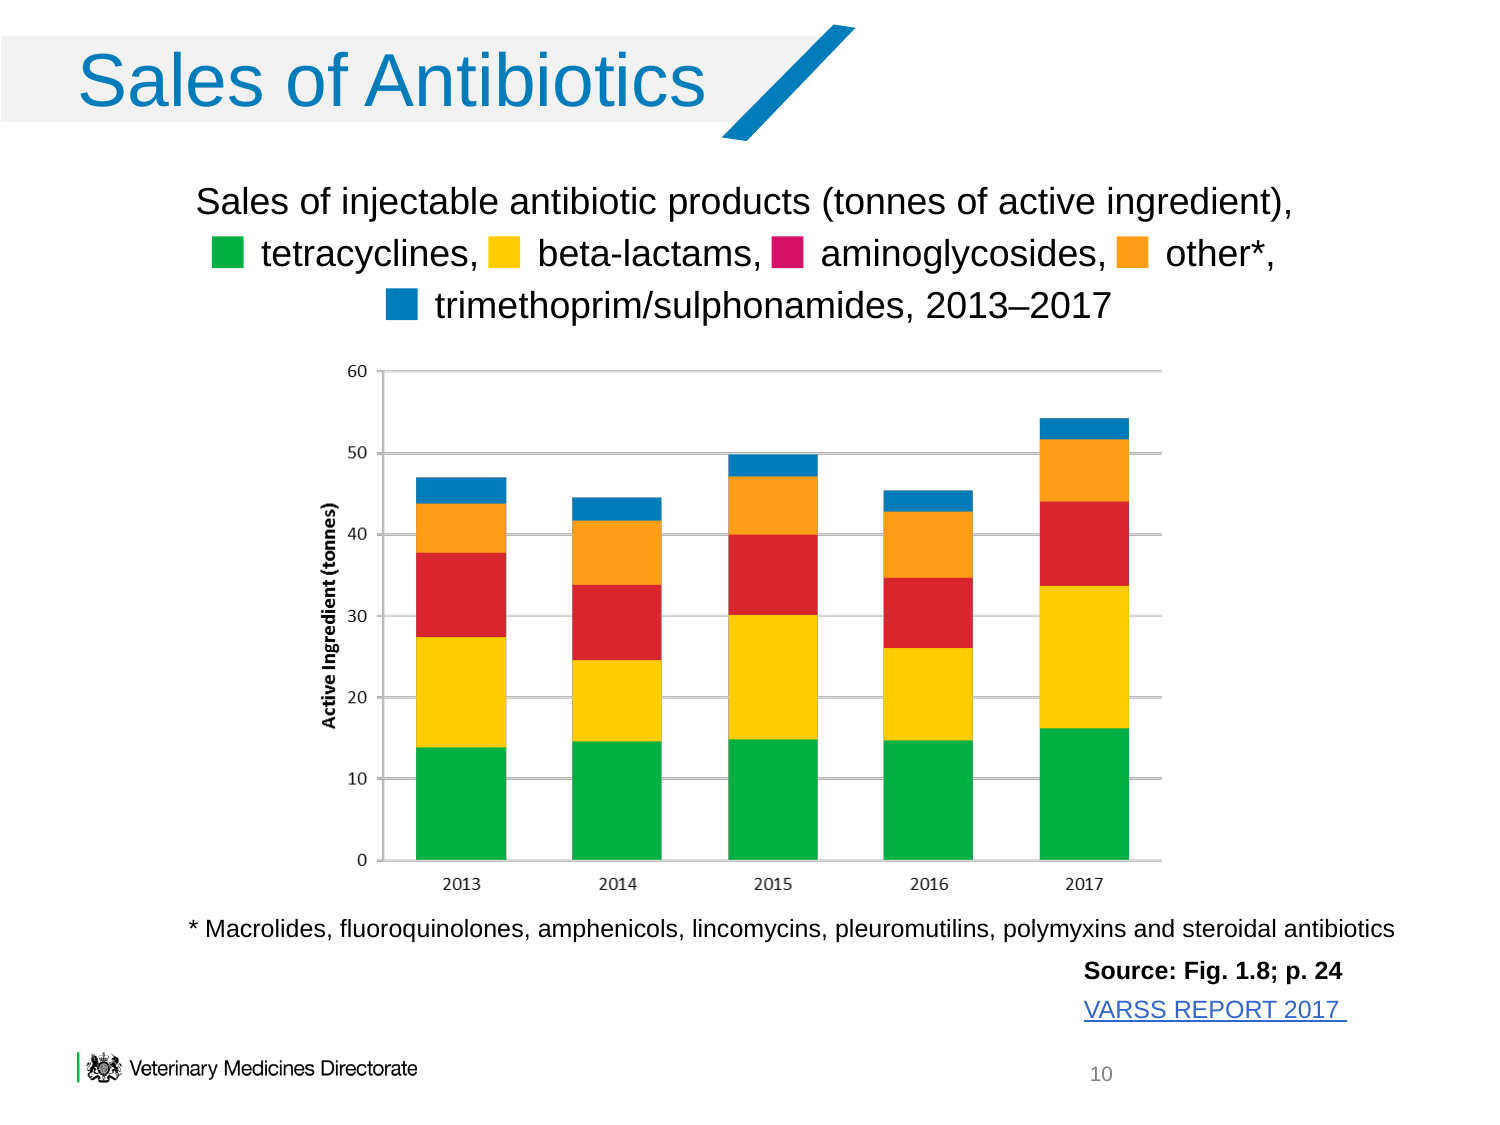

# Sales of Antibiotics
Sales of injectable antibiotic products (tonnes of active ingredient),
 tetracyclines,  beta-lactams,  aminoglycosides,  other*,
 trimethoprim/sulphonamides, 2013–2017
* Macrolides, fluoroquinolones, amphenicols, lincomycins, pleuromutilins, polymyxins and steroidal antibiotics
Source: Fig. 1.8; p. 24
VARSS REPORT 2017
2